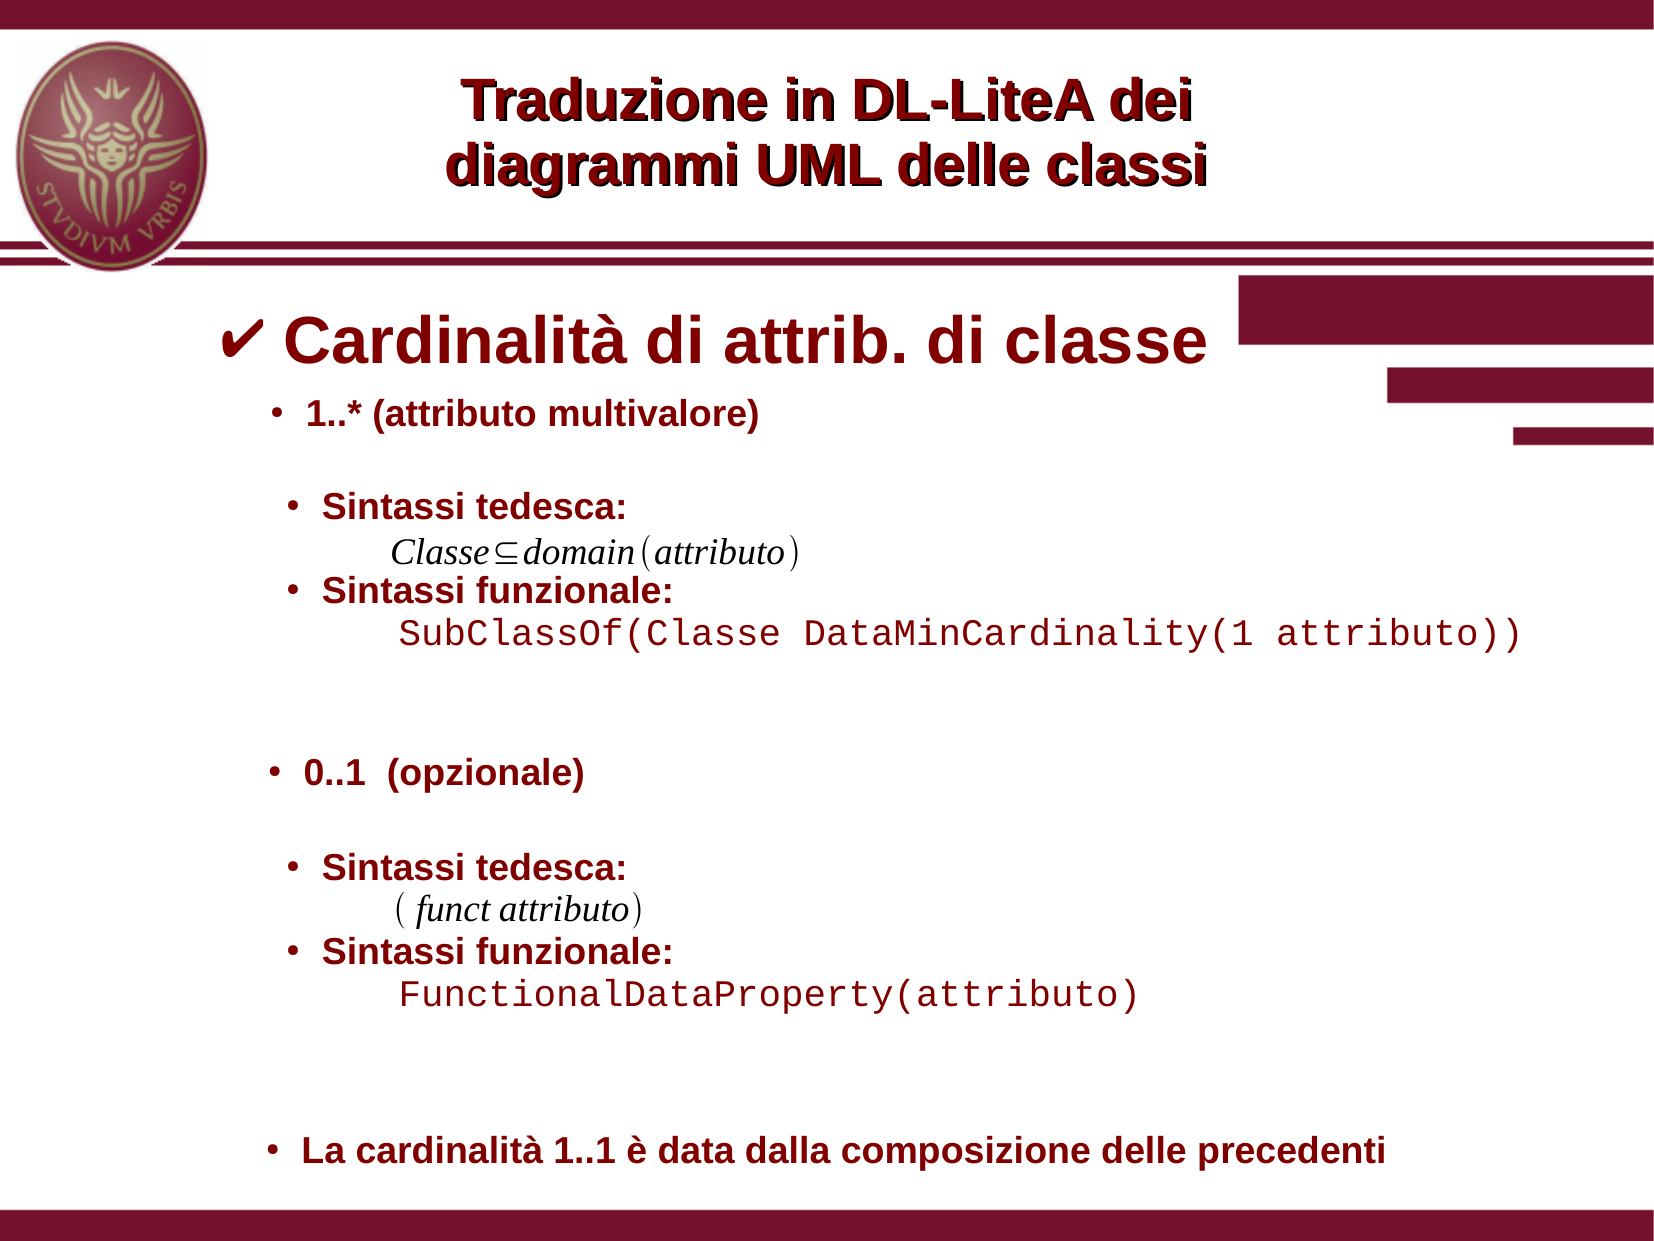

Traduzione in DL-LiteA dei diagrammi UML delle classi
 Cardinalità di attrib. di classe
1..* (attributo multivalore)
Sintassi tedesca:
Sintassi funzionale:
		SubClassOf(Classe DataMinCardinality(1 attributo))
0..1 (opzionale)
Sintassi tedesca:
Sintassi funzionale:
		FunctionalDataProperty(attributo)
La cardinalità 1..1 è data dalla composizione delle precedenti